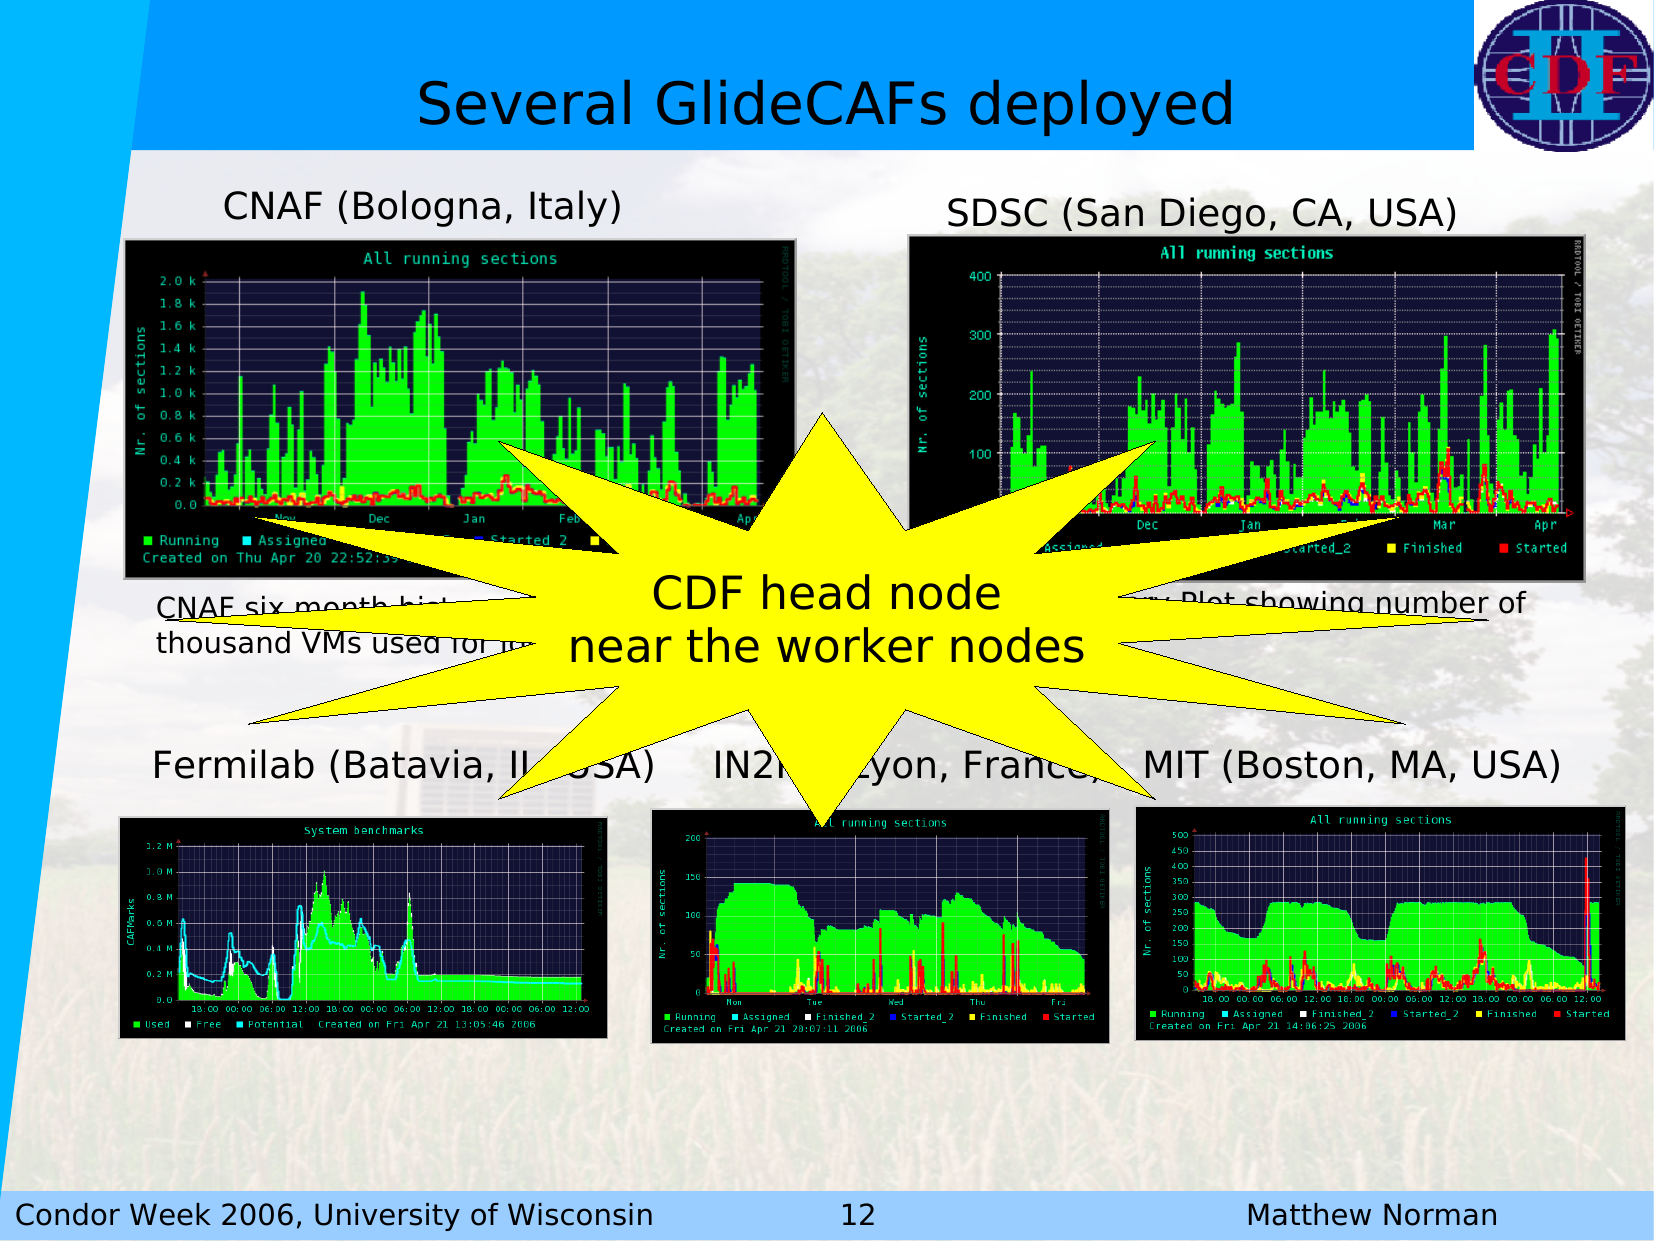

Several GlideCAFs deployed
CNAF (Bologna, Italy)
SDSC (San Diego, CA, USA)
CDF head node
near the worker nodes
SDSC History Plot showing number of VMs run.
CNAF six month history plot: Note over a thousand VMs used for long period of time.
Fermilab (Batavia, IL, USA)
IN2P3 (Lyon, France)
MIT (Boston, MA, USA)